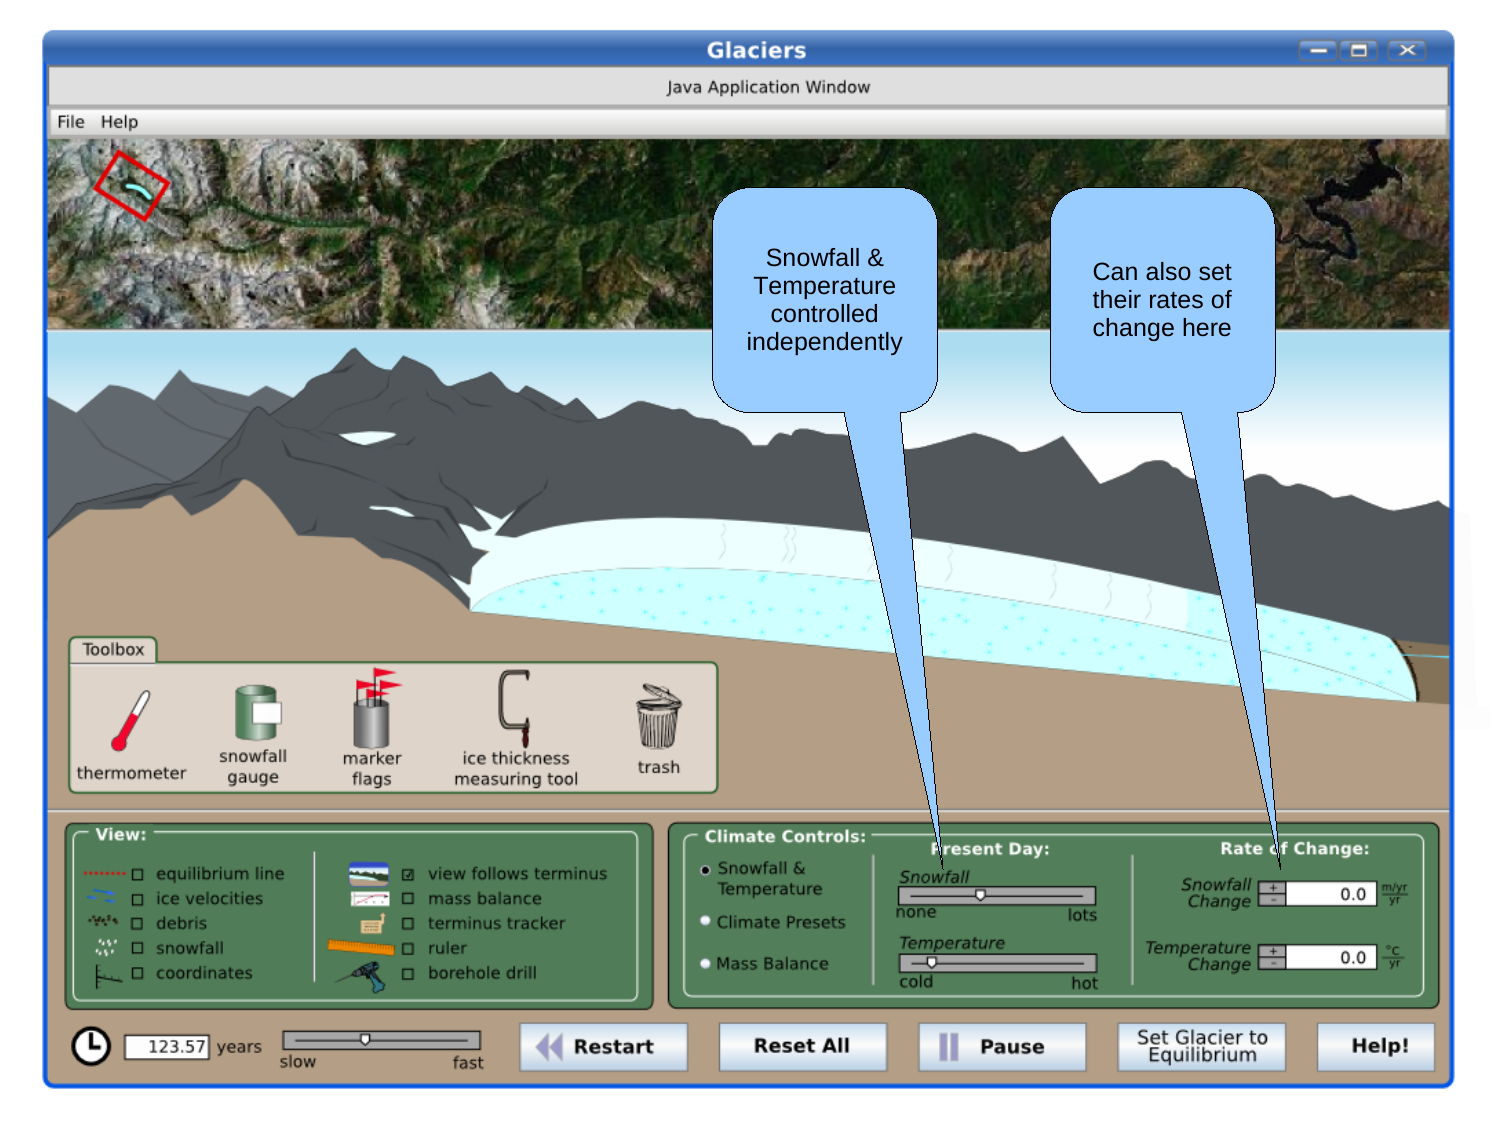

Snowfall & Temperature controlled independently
Can also set their rates of change here